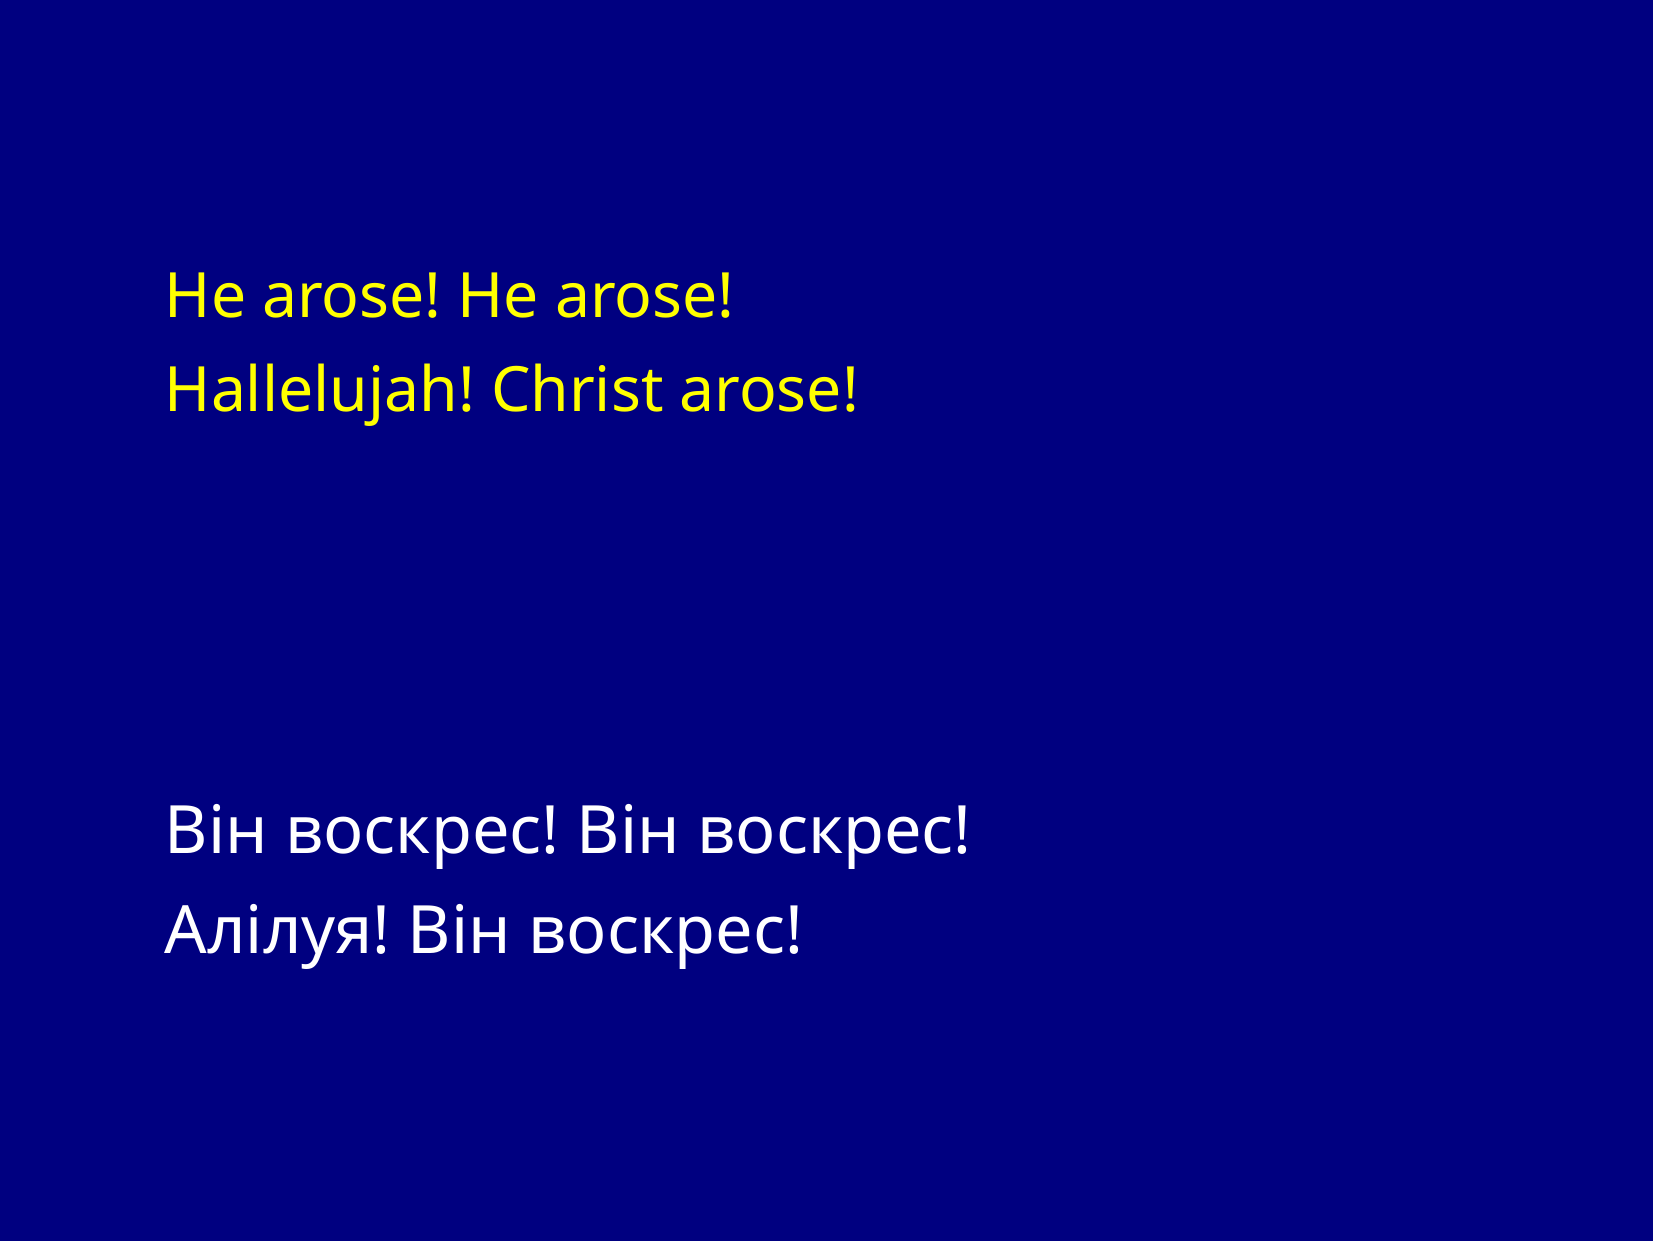

He arose! He arose!
	Hallelujah! Christ arose!
	Він воскрес! Він воскрес!
	Алілуя! Він воскрес!